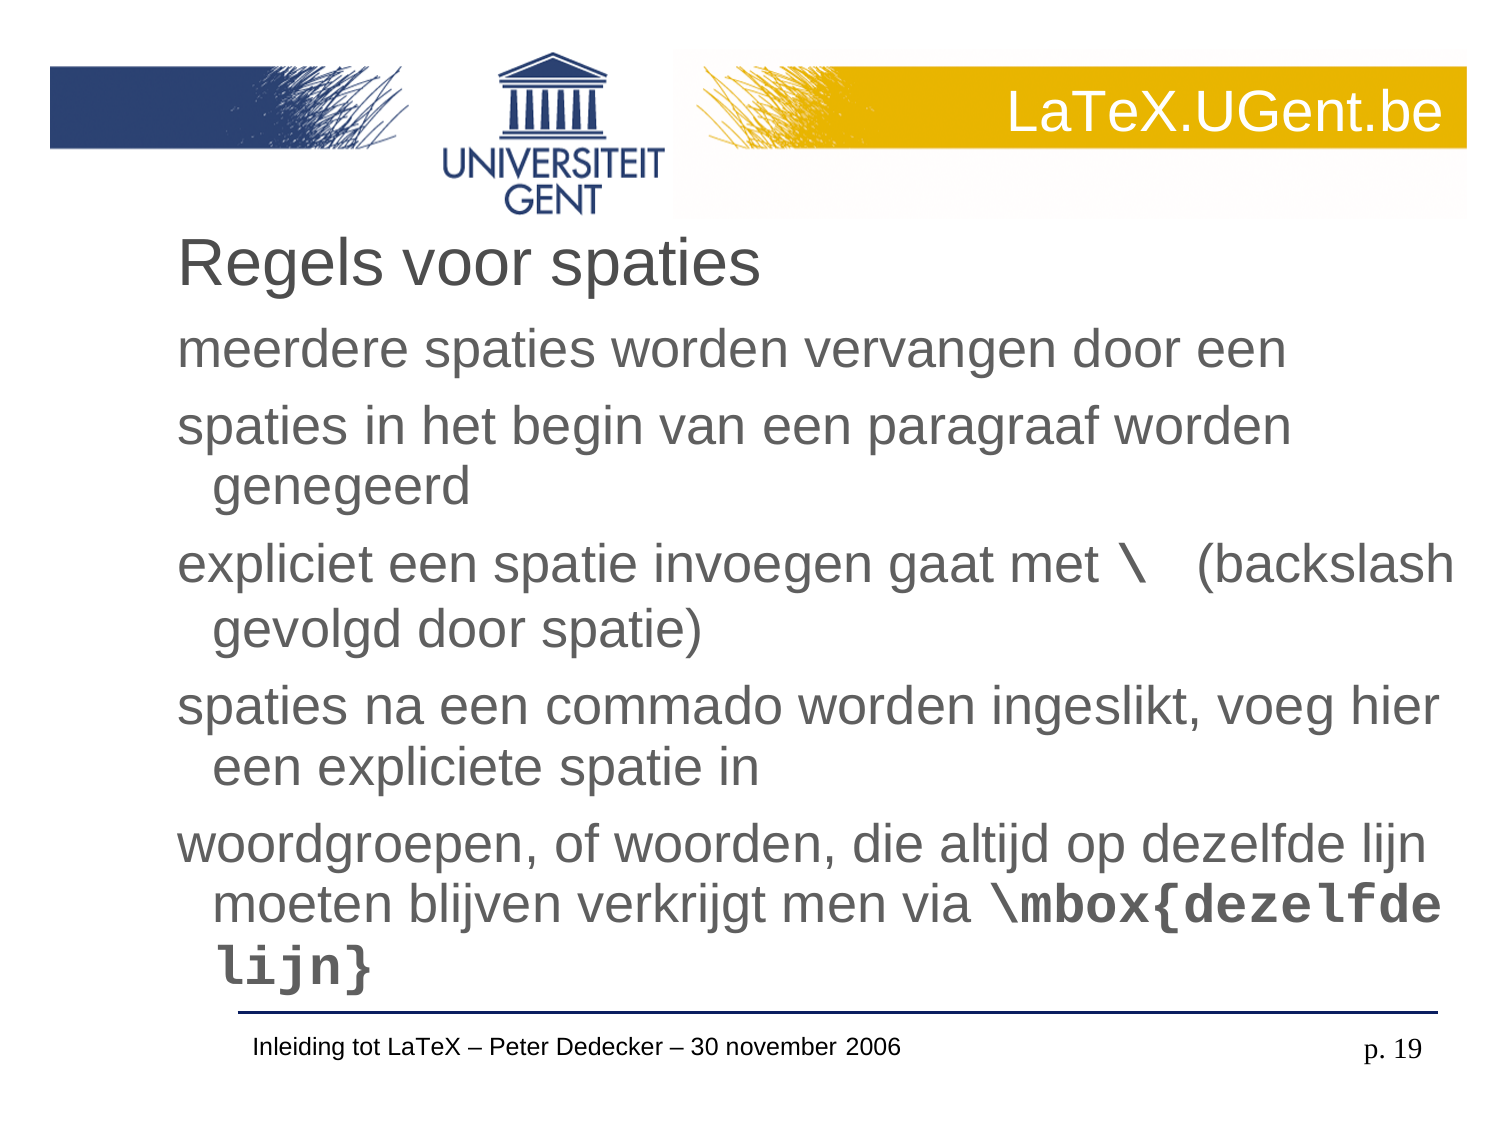

# Regels voor spaties
meerdere spaties worden vervangen door een
spaties in het begin van een paragraaf worden genegeerd
expliciet een spatie invoegen gaat met \ (backslash gevolgd door spatie)
spaties na een commado worden ingeslikt, voeg hier een expliciete spatie in
woordgroepen, of woorden, die altijd op dezelfde lijn moeten blijven verkrijgt men via \mbox{dezelfde lijn}
19